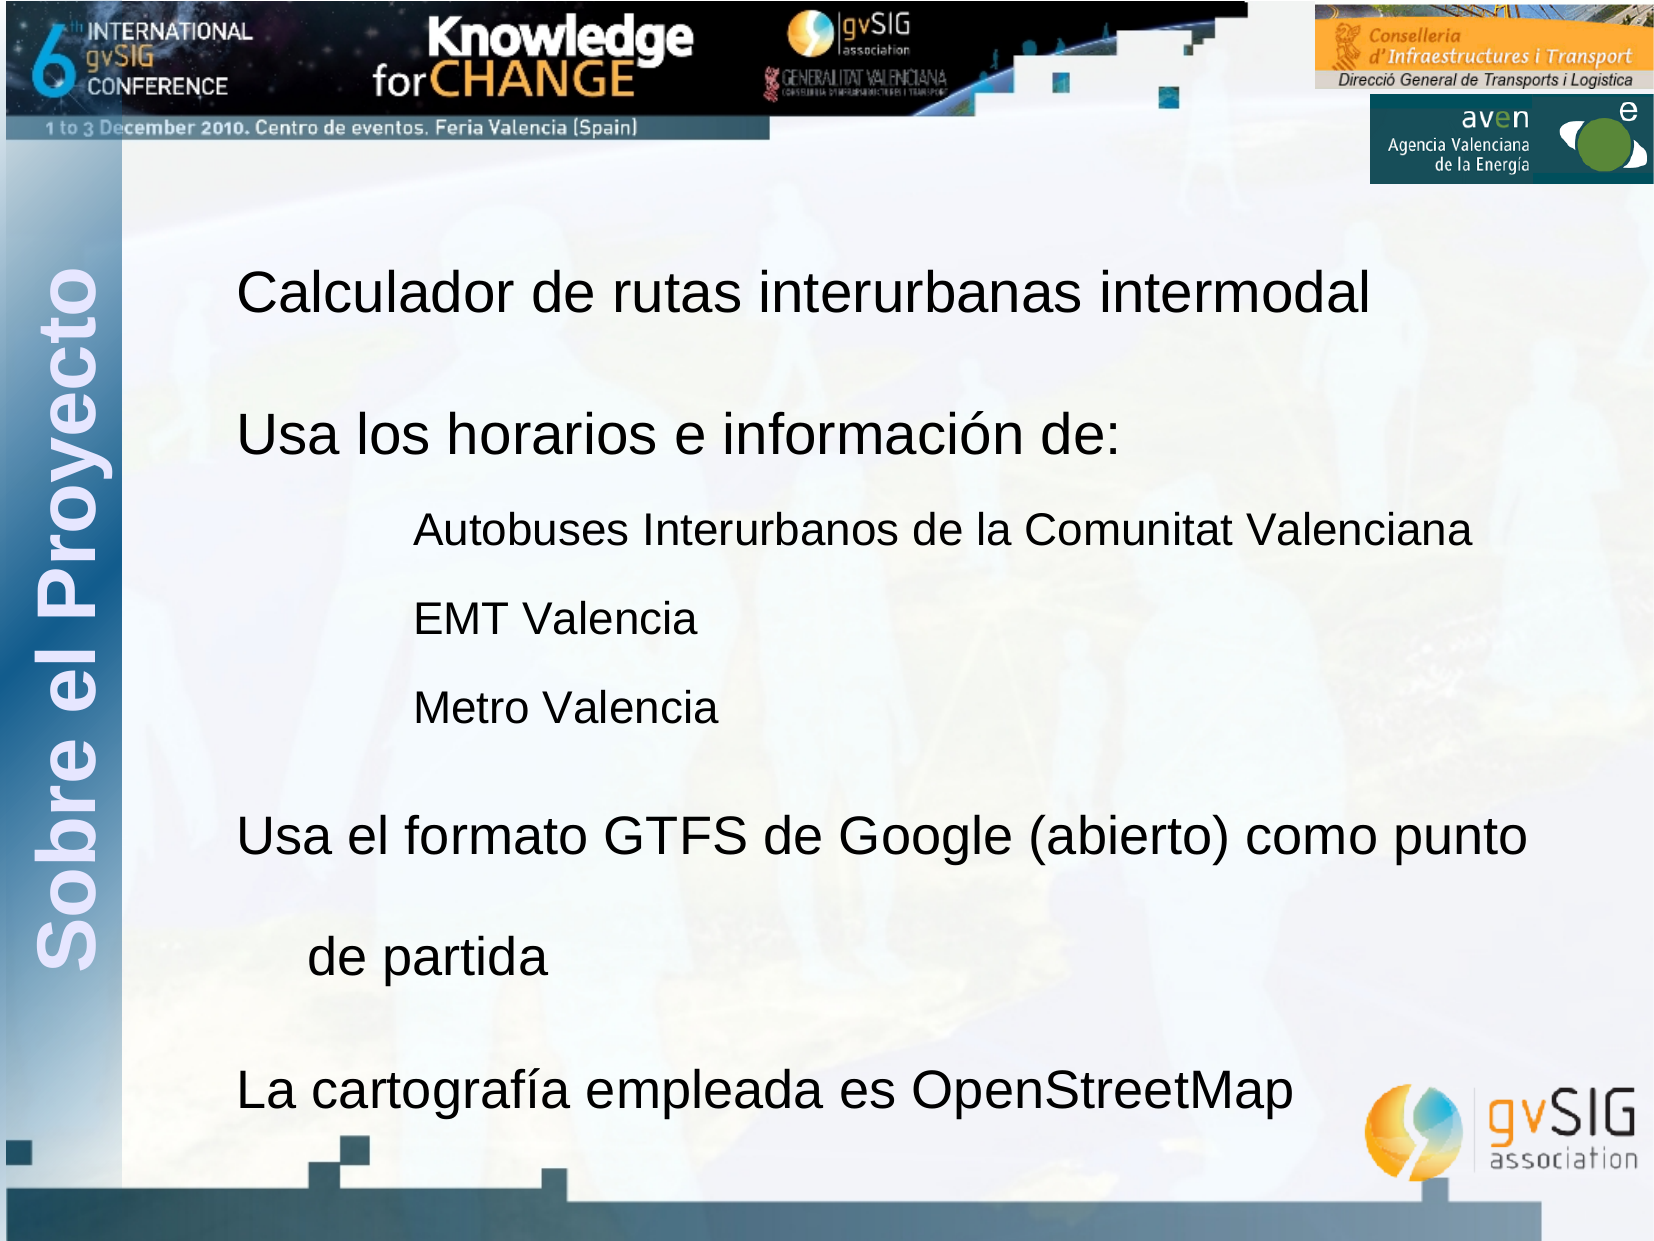

# Qué es AvenBUS
Calculador de rutas interurbanas intermodal
Usa los horarios e información de:
Autobuses Interurbanos de la Comunitat Valenciana
EMT Valencia
Metro Valencia
Usa el formato GTFS de Google (abierto) como punto de partida
La cartografía empleada es OpenStreetMap
Sobre el Proyecto